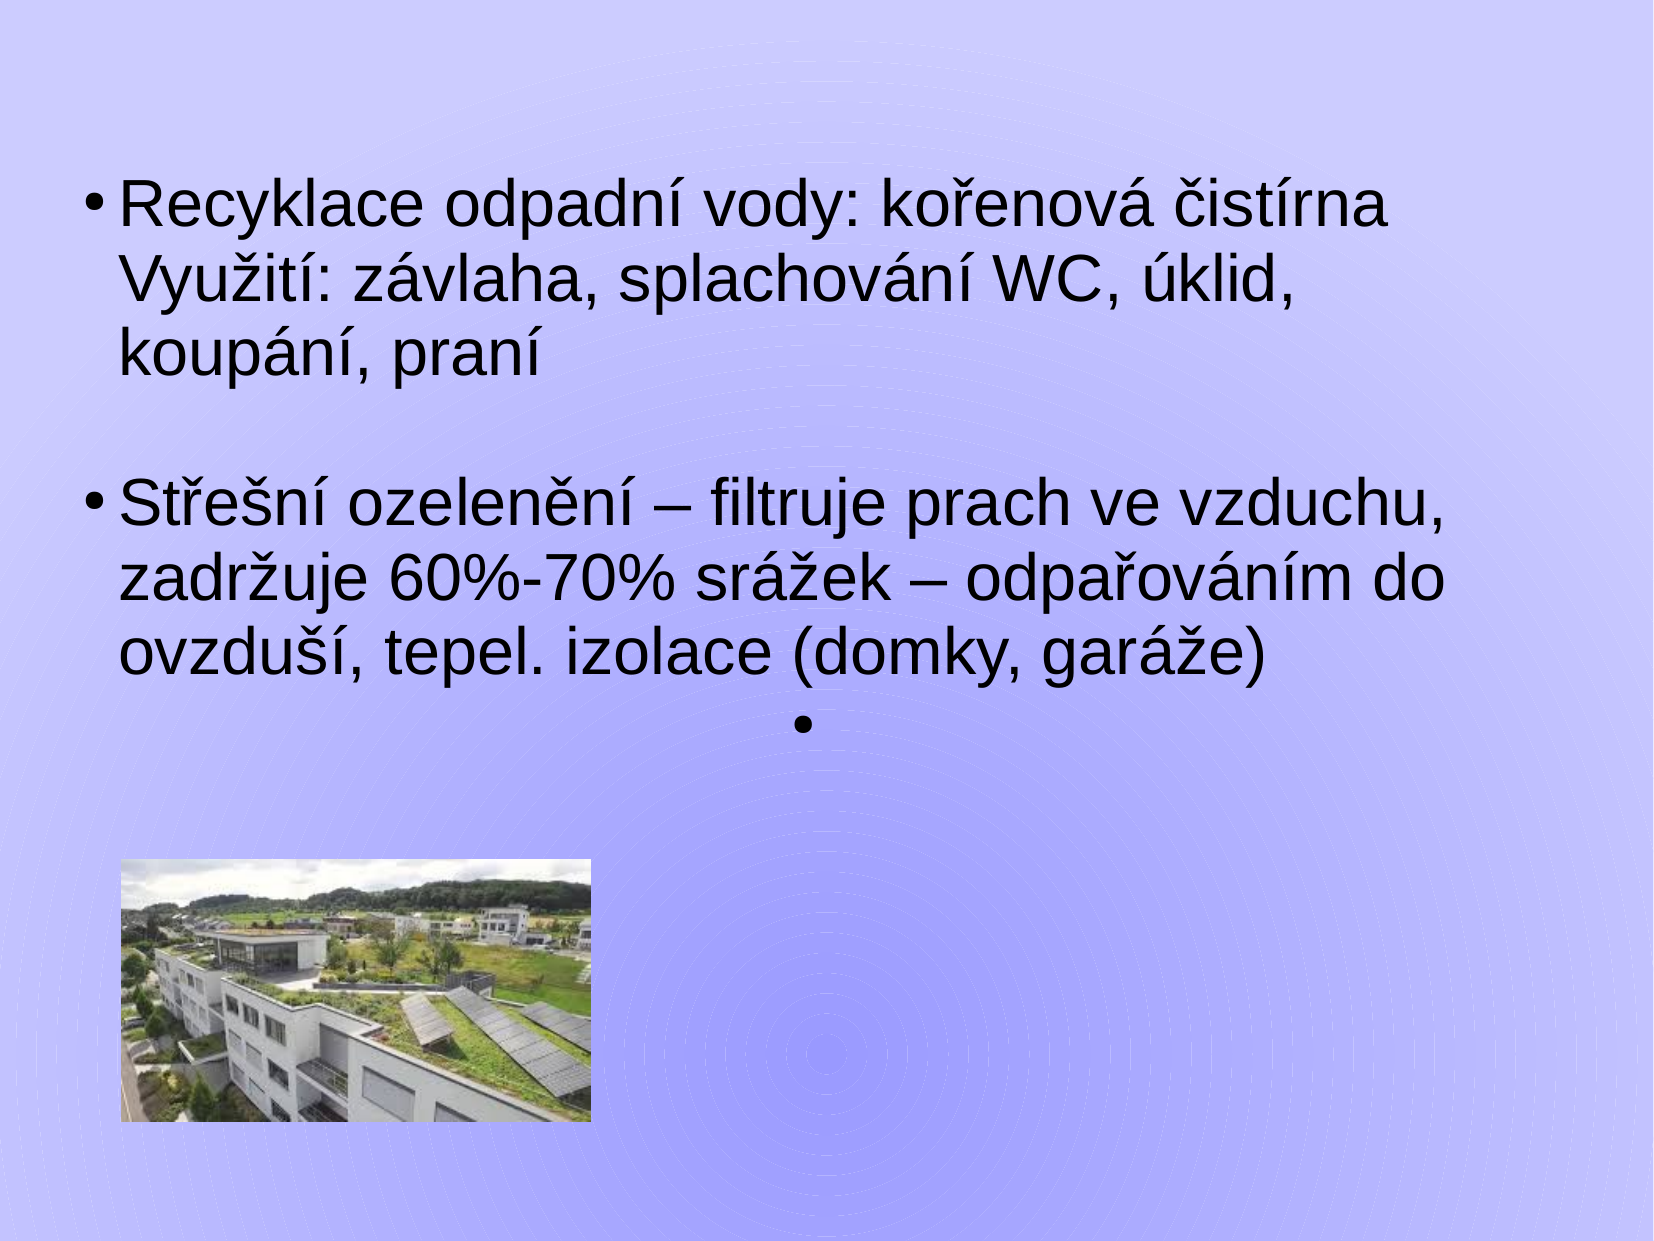

#
Recyklace odpadní vody: kořenová čistírna
Využití: závlaha, splachování WC, úklid, koupání, praní
Střešní ozelenění – filtruje prach ve vzduchu, zadržuje 60%-70% srážek – odpařováním do ovzduší, tepel. izolace (domky, garáže)